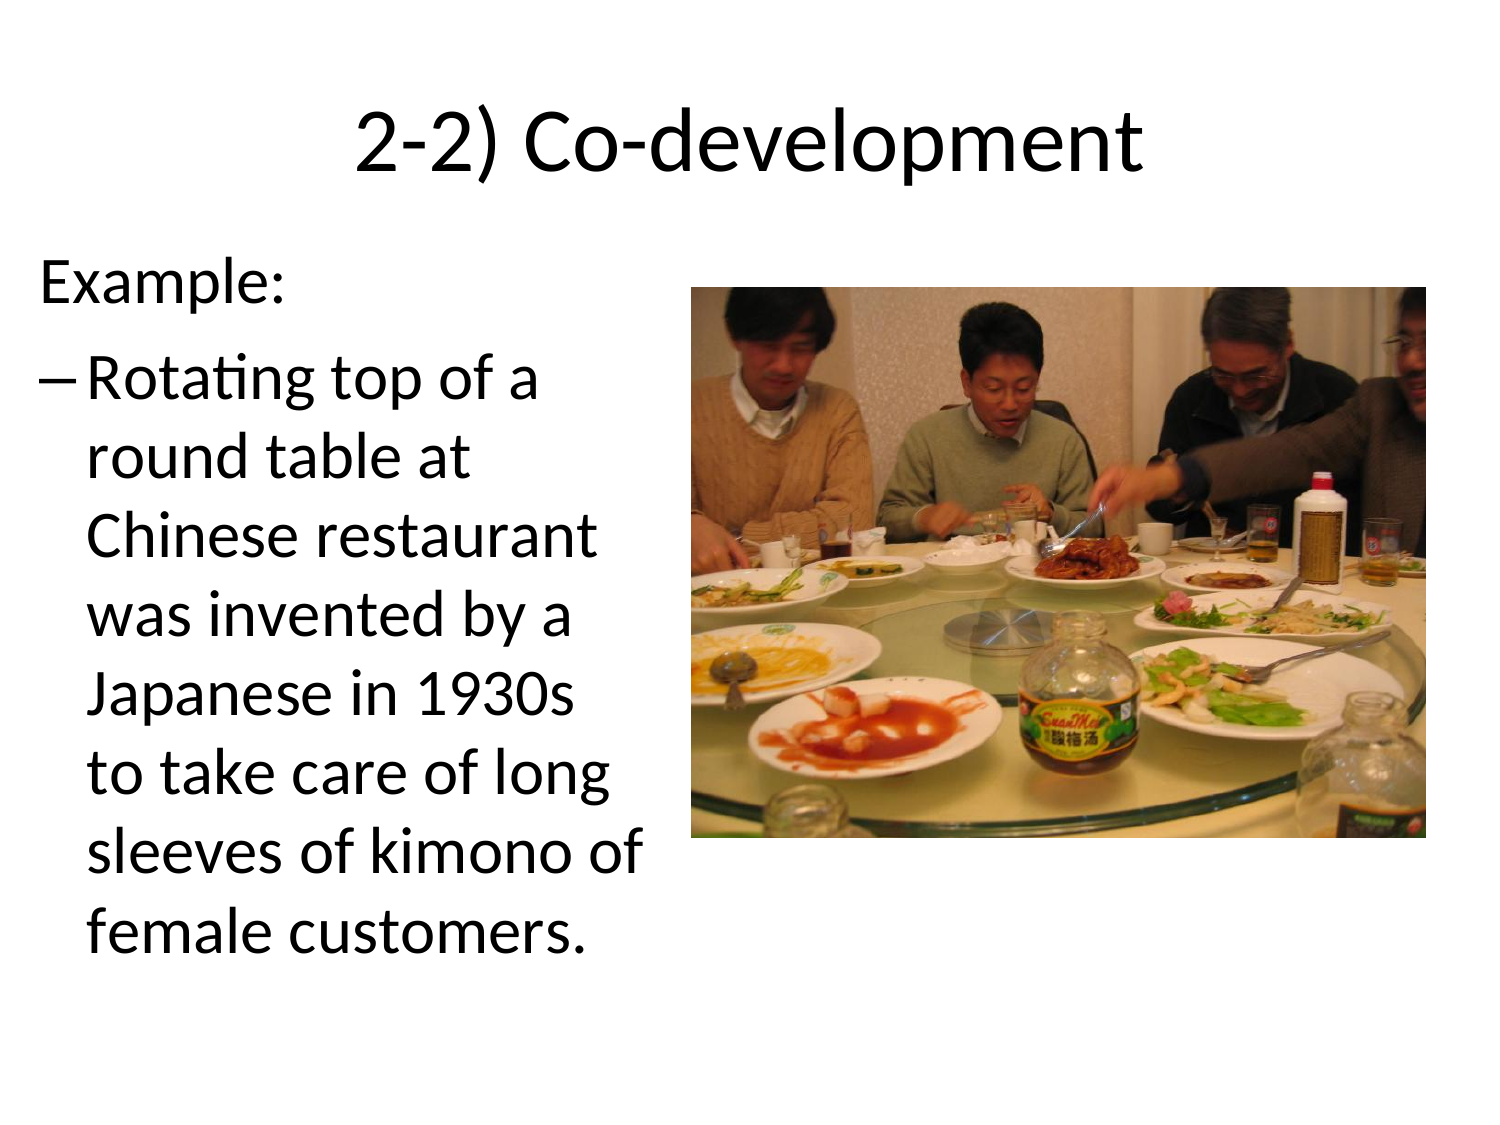

# 2-2) Co-development
Example:
Rotating top of a round table at Chinese restaurant was invented by a Japanese in 1930s to take care of long sleeves of kimono of female customers.